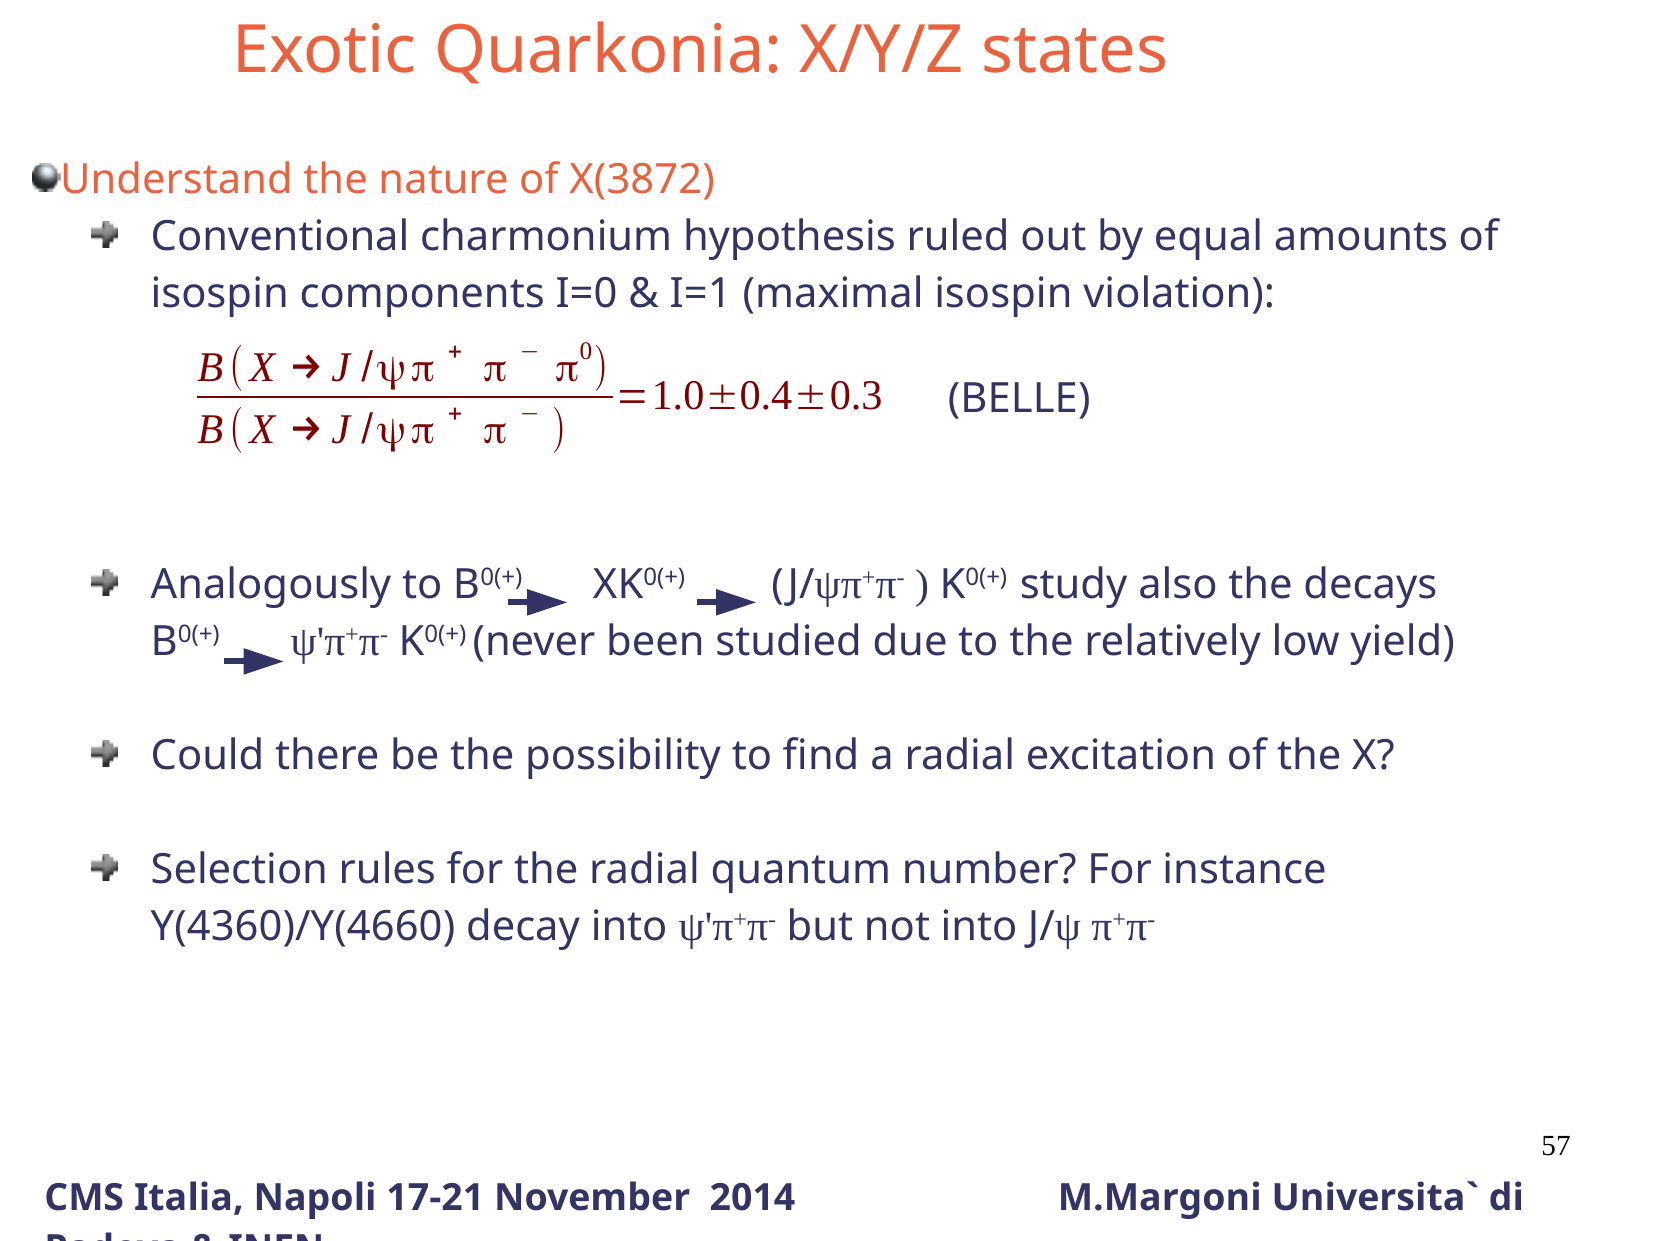

Exotic Quarkonia: X/Y/Z states
Understand the nature of X(3872)
Conventional charmonium hypothesis ruled out by equal amounts of isospin components I=0 & I=1 (maximal isospin violation):
(BELLE)
Analogously to B0(+) XK0(+) (J/ψπ+π- ) K0(+) study also the decays B0(+) ψ'π+π- K0(+) (never been studied due to the relatively low yield)
Could there be the possibility to find a radial excitation of the X?
Selection rules for the radial quantum number? For instance Y(4360)/Y(4660) decay into ψ'π+π- but not into J/ψ π+π-
57
CMS Italia, Napoli 17-21 November 2014 M.Margoni Universita` di Padova & INFN